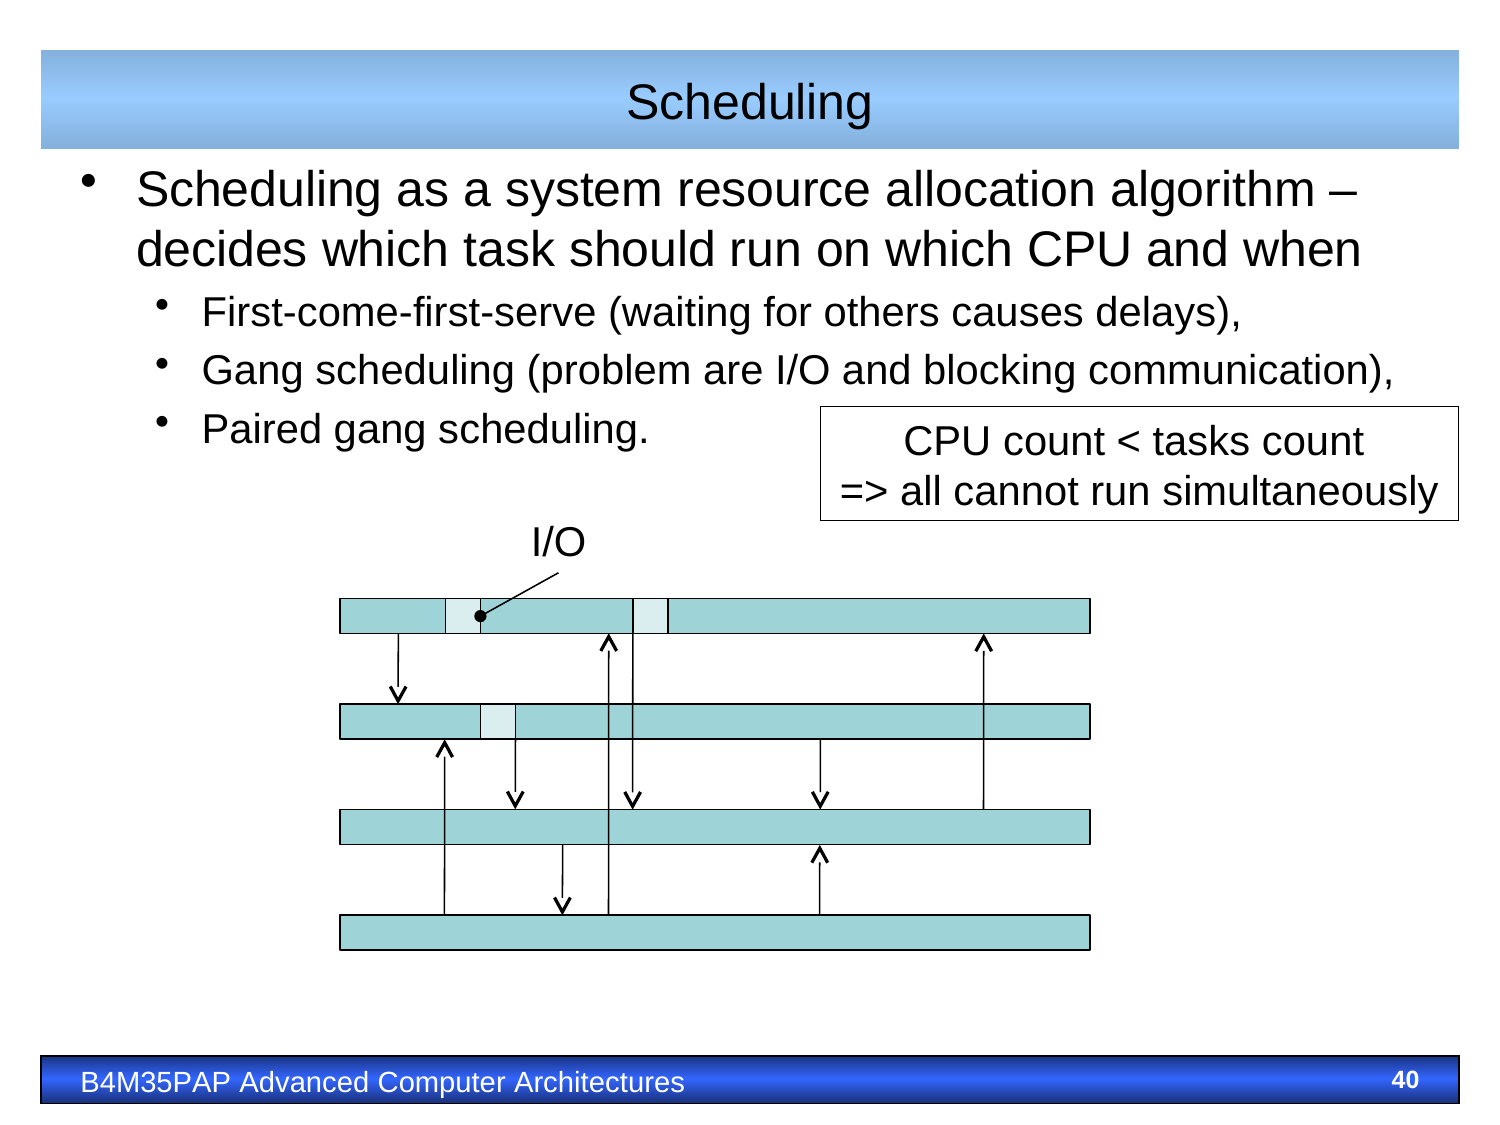

# Scheduling
Scheduling as a system resource allocation algorithm – decides which task should run on which CPU and when
First-come-first-serve (waiting for others causes delays),
Gang scheduling (problem are I/O and blocking communication),
Paired gang scheduling.
CPU count < tasks count
=> all cannot run simultaneously
I/O